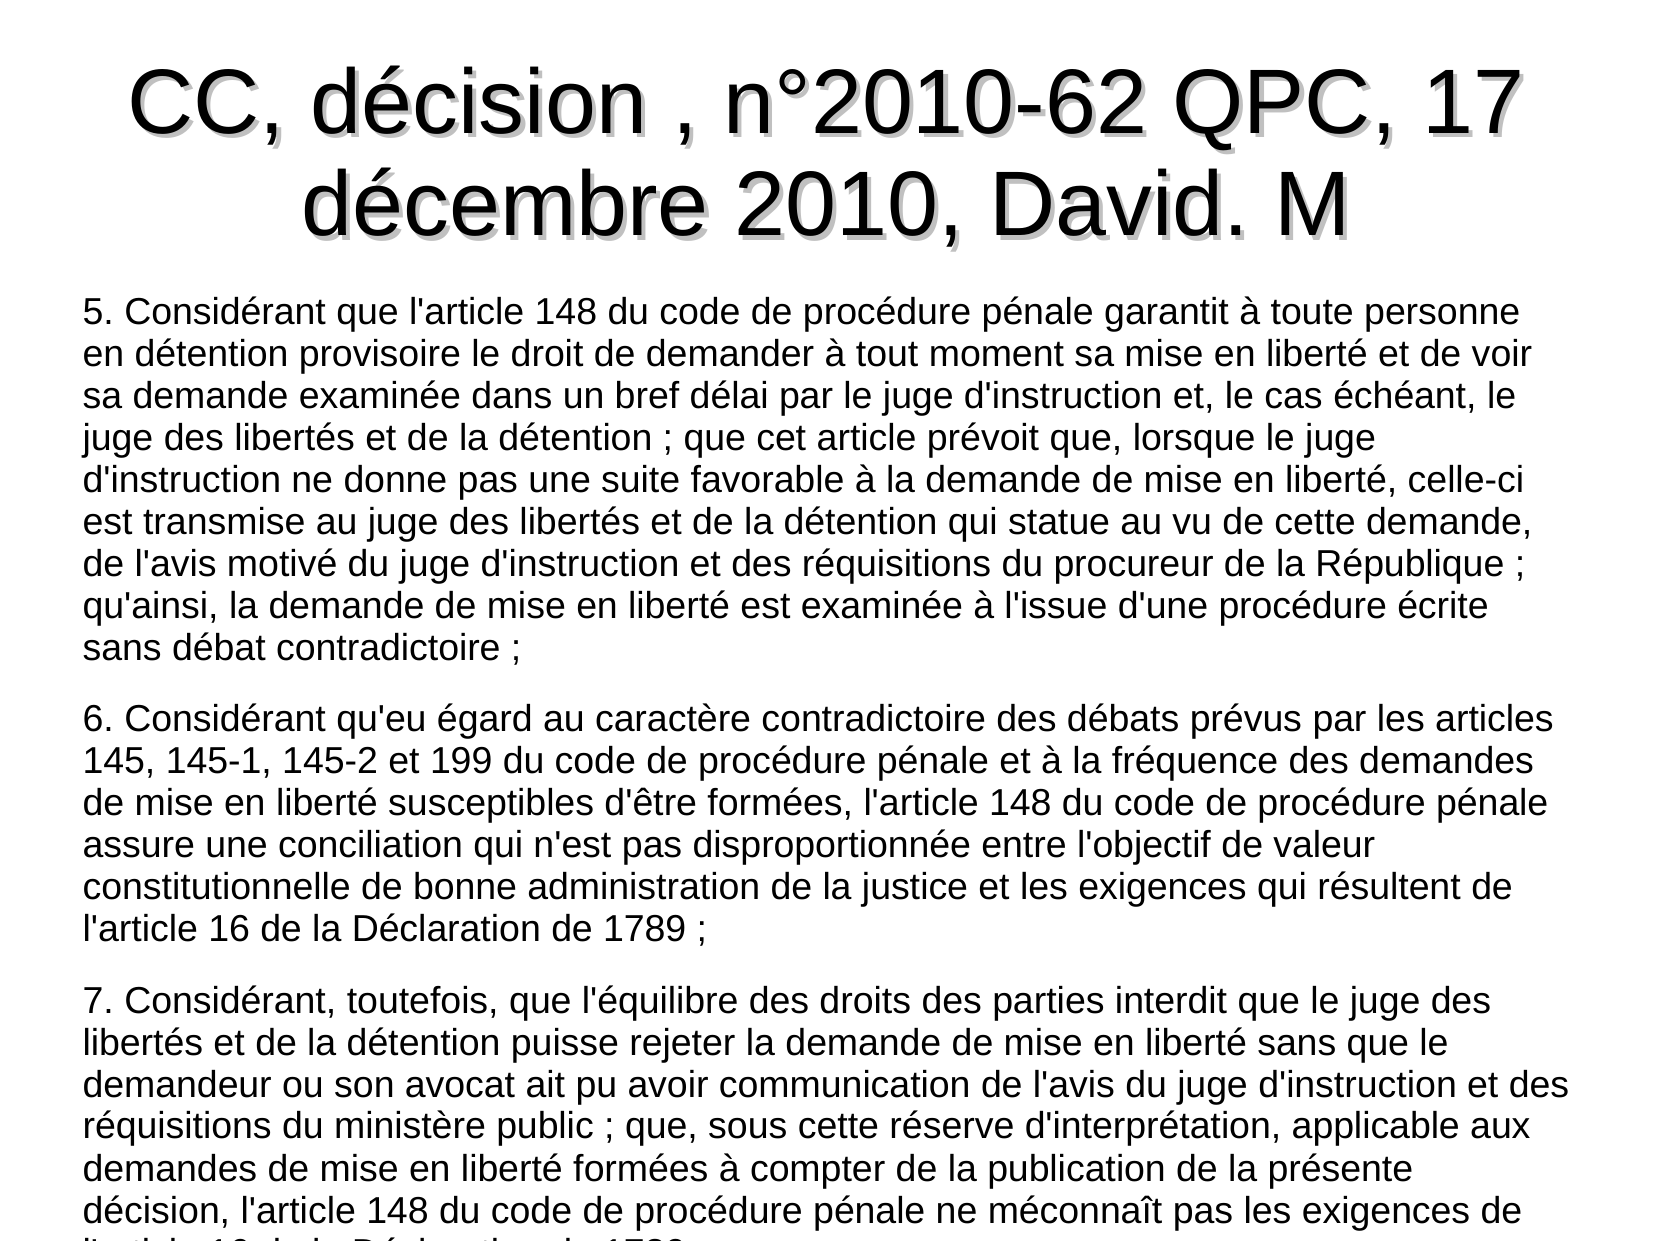

# CC, décision , n°2010-62 QPC, 17 décembre 2010, David. M
5. Considérant que l'article 148 du code de procédure pénale garantit à toute personne en détention provisoire le droit de demander à tout moment sa mise en liberté et de voir sa demande examinée dans un bref délai par le juge d'instruction et, le cas échéant, le juge des libertés et de la détention ; que cet article prévoit que, lorsque le juge d'instruction ne donne pas une suite favorable à la demande de mise en liberté, celle-ci est transmise au juge des libertés et de la détention qui statue au vu de cette demande, de l'avis motivé du juge d'instruction et des réquisitions du procureur de la République ; qu'ainsi, la demande de mise en liberté est examinée à l'issue d'une procédure écrite sans débat contradictoire ;
6. Considérant qu'eu égard au caractère contradictoire des débats prévus par les articles 145, 145-1, 145-2 et 199 du code de procédure pénale et à la fréquence des demandes de mise en liberté susceptibles d'être formées, l'article 148 du code de procédure pénale assure une conciliation qui n'est pas disproportionnée entre l'objectif de valeur constitutionnelle de bonne administration de la justice et les exigences qui résultent de l'article 16 de la Déclaration de 1789 ;
7. Considérant, toutefois, que l'équilibre des droits des parties interdit que le juge des libertés et de la détention puisse rejeter la demande de mise en liberté sans que le demandeur ou son avocat ait pu avoir communication de l'avis du juge d'instruction et des réquisitions du ministère public ; que, sous cette réserve d'interprétation, applicable aux demandes de mise en liberté formées à compter de la publication de la présente décision, l'article 148 du code de procédure pénale ne méconnaît pas les exigences de l'article 16 de la Déclaration de 1789 ;